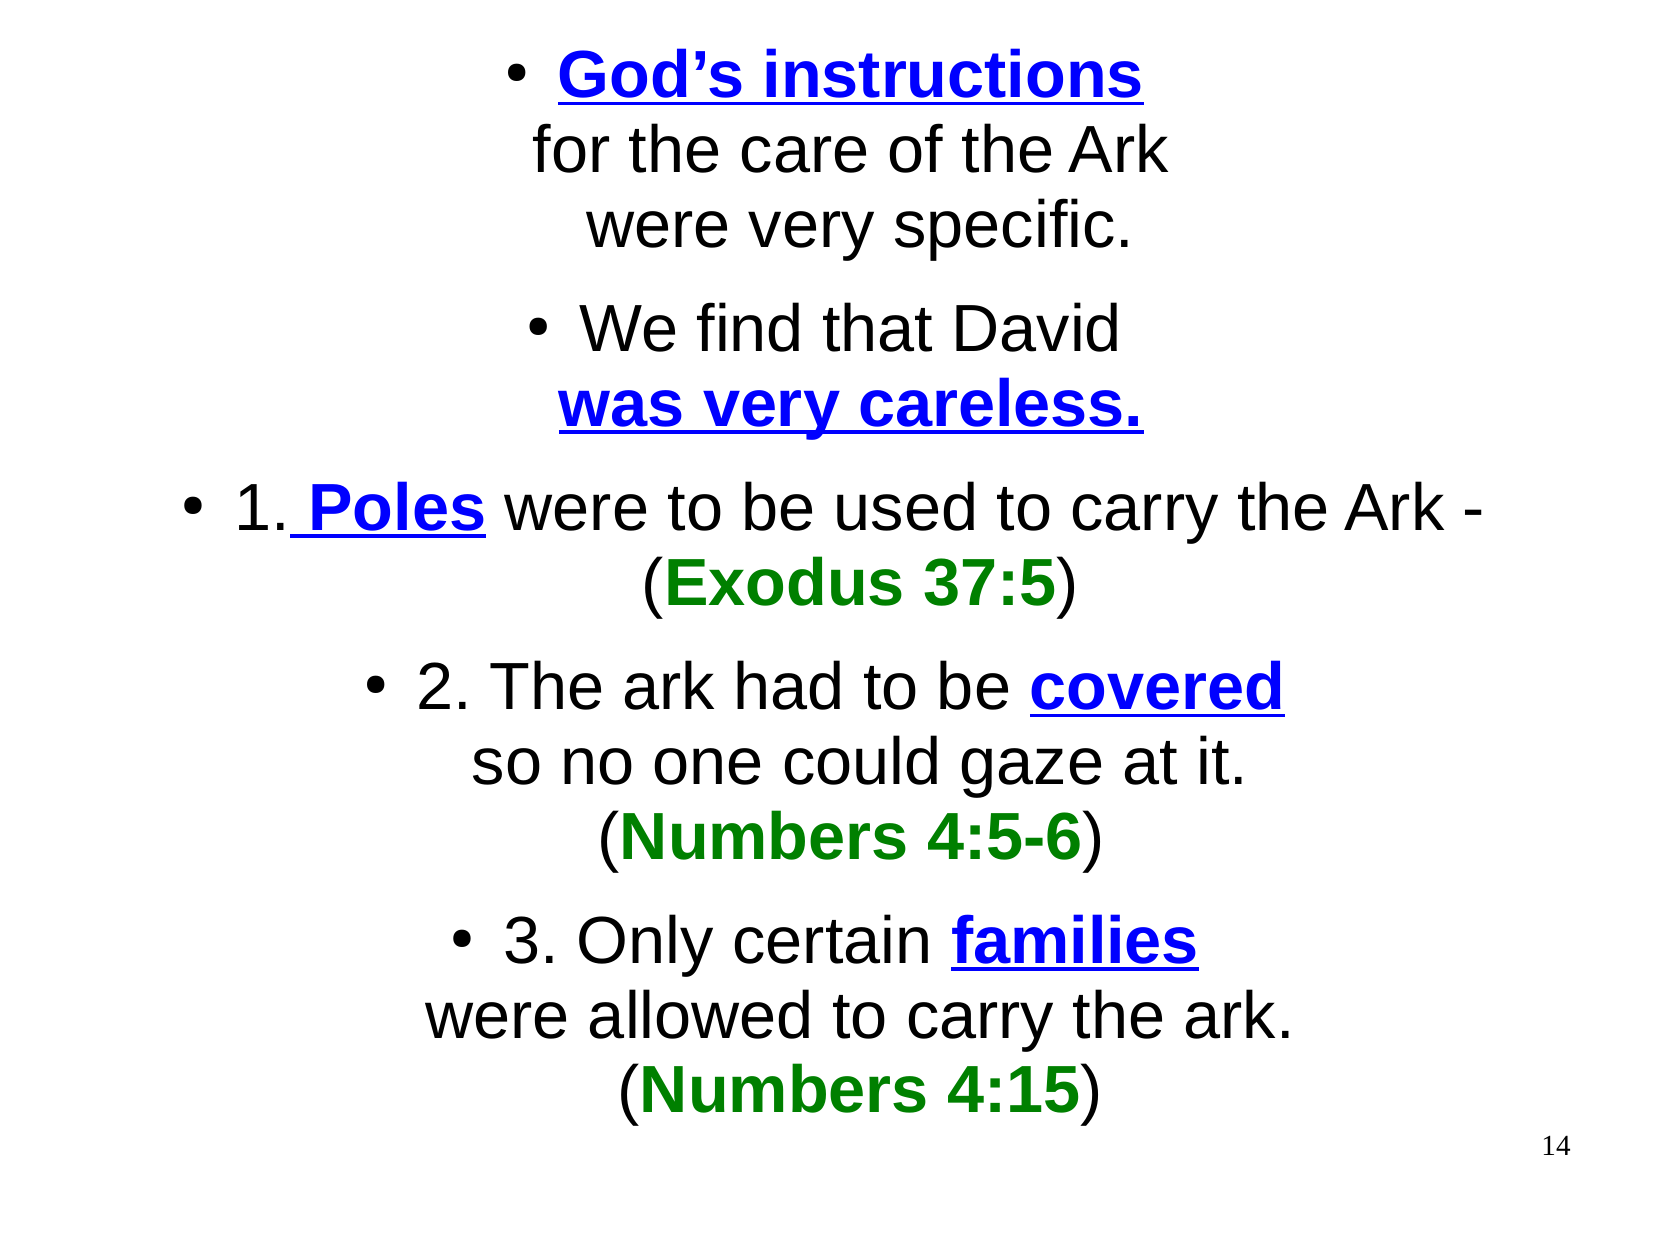

# God’s instructions for the care of the Ark were very specific.
We find that David
was very careless.
1. Poles were to be used to carry the Ark -
(Exodus 37:5)
2. The ark had to be covered
so no one could gaze at it.
(Numbers 4:5-6)
3. Only certain families
were allowed to carry the ark.
(Numbers 4:15)
14